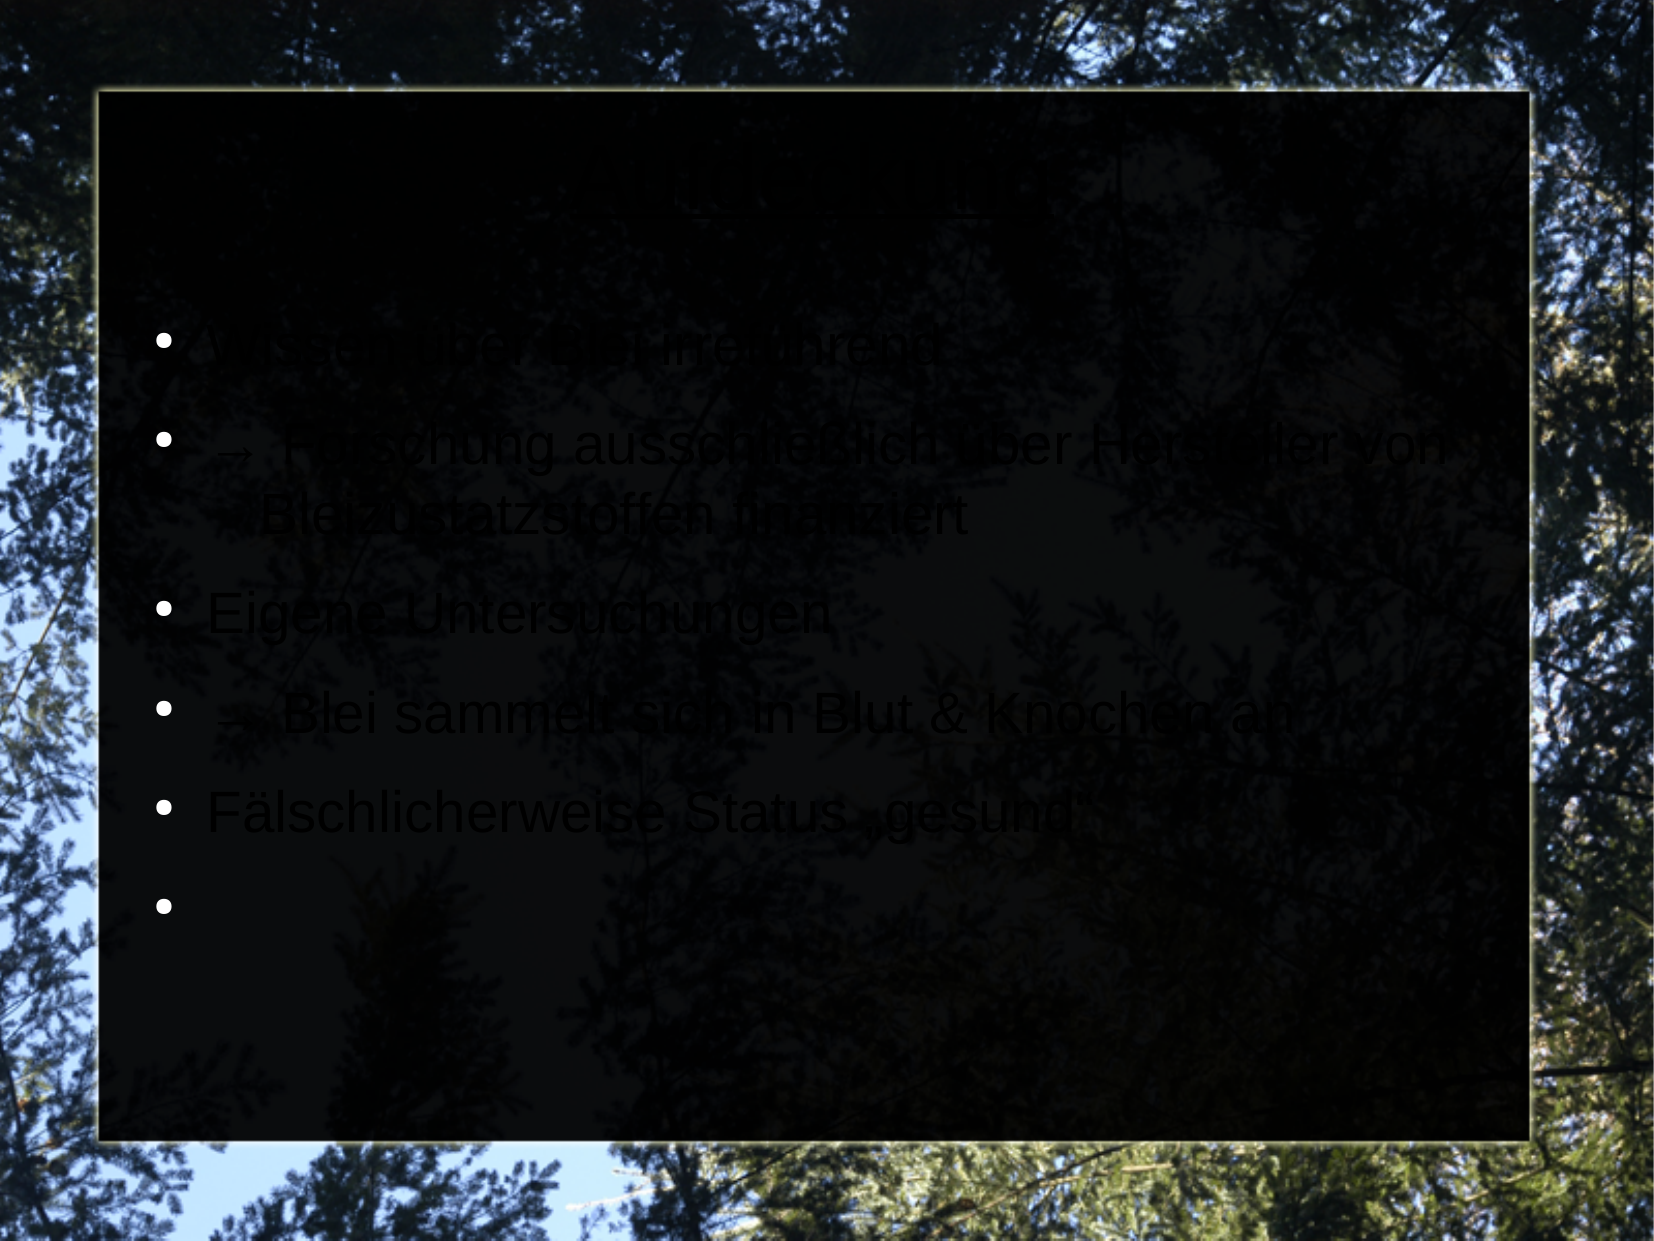

# Aufdeckung
Wissen über Blei irreführend
→ Forschung ausschließlich über Hersteller von Bleizustatzstoffen finanziert
Eigene Untersuchungen
→ Blei sammelt sich in Blut & Knochen an
Fälschlicherweise Status „gesund“